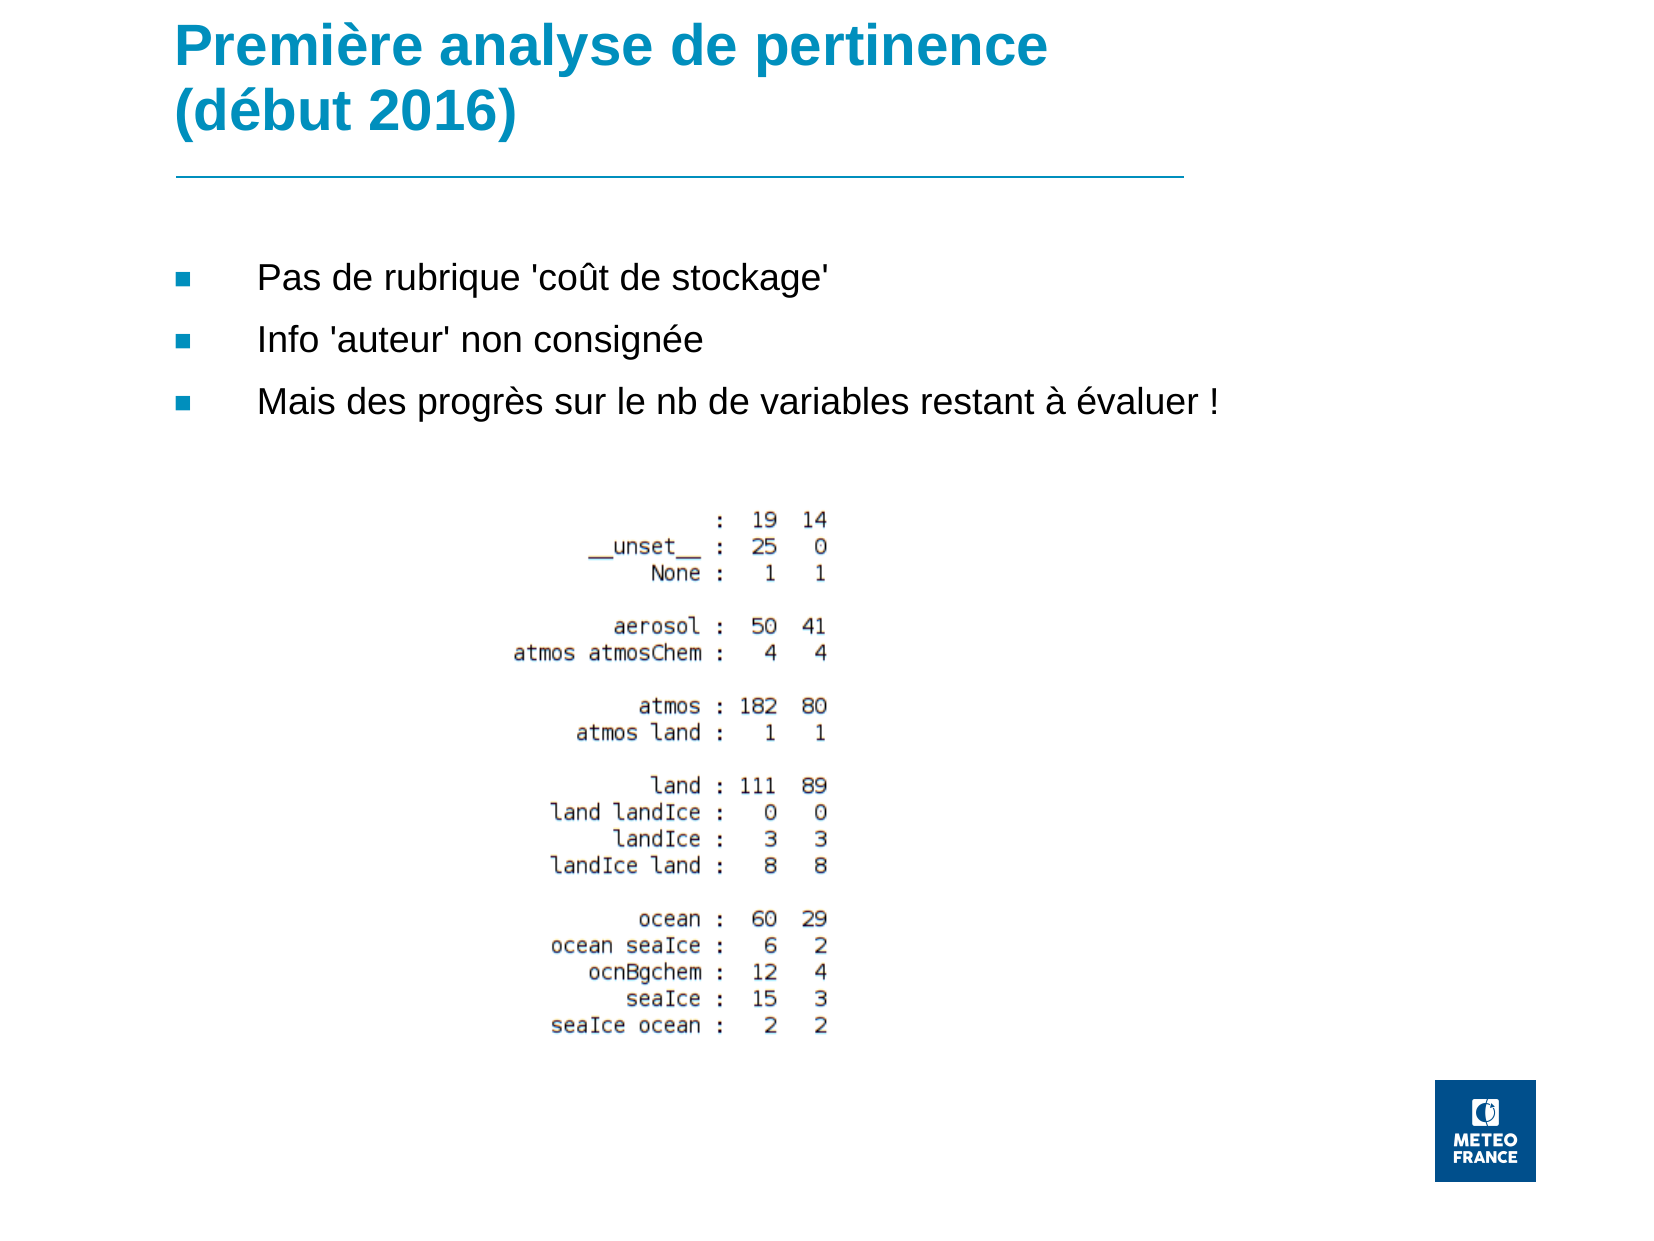

# Première analyse de pertinence (début 2016)
Pas de rubrique 'coût de stockage'
Info 'auteur' non consignée
Mais des progrès sur le nb de variables restant à évaluer !